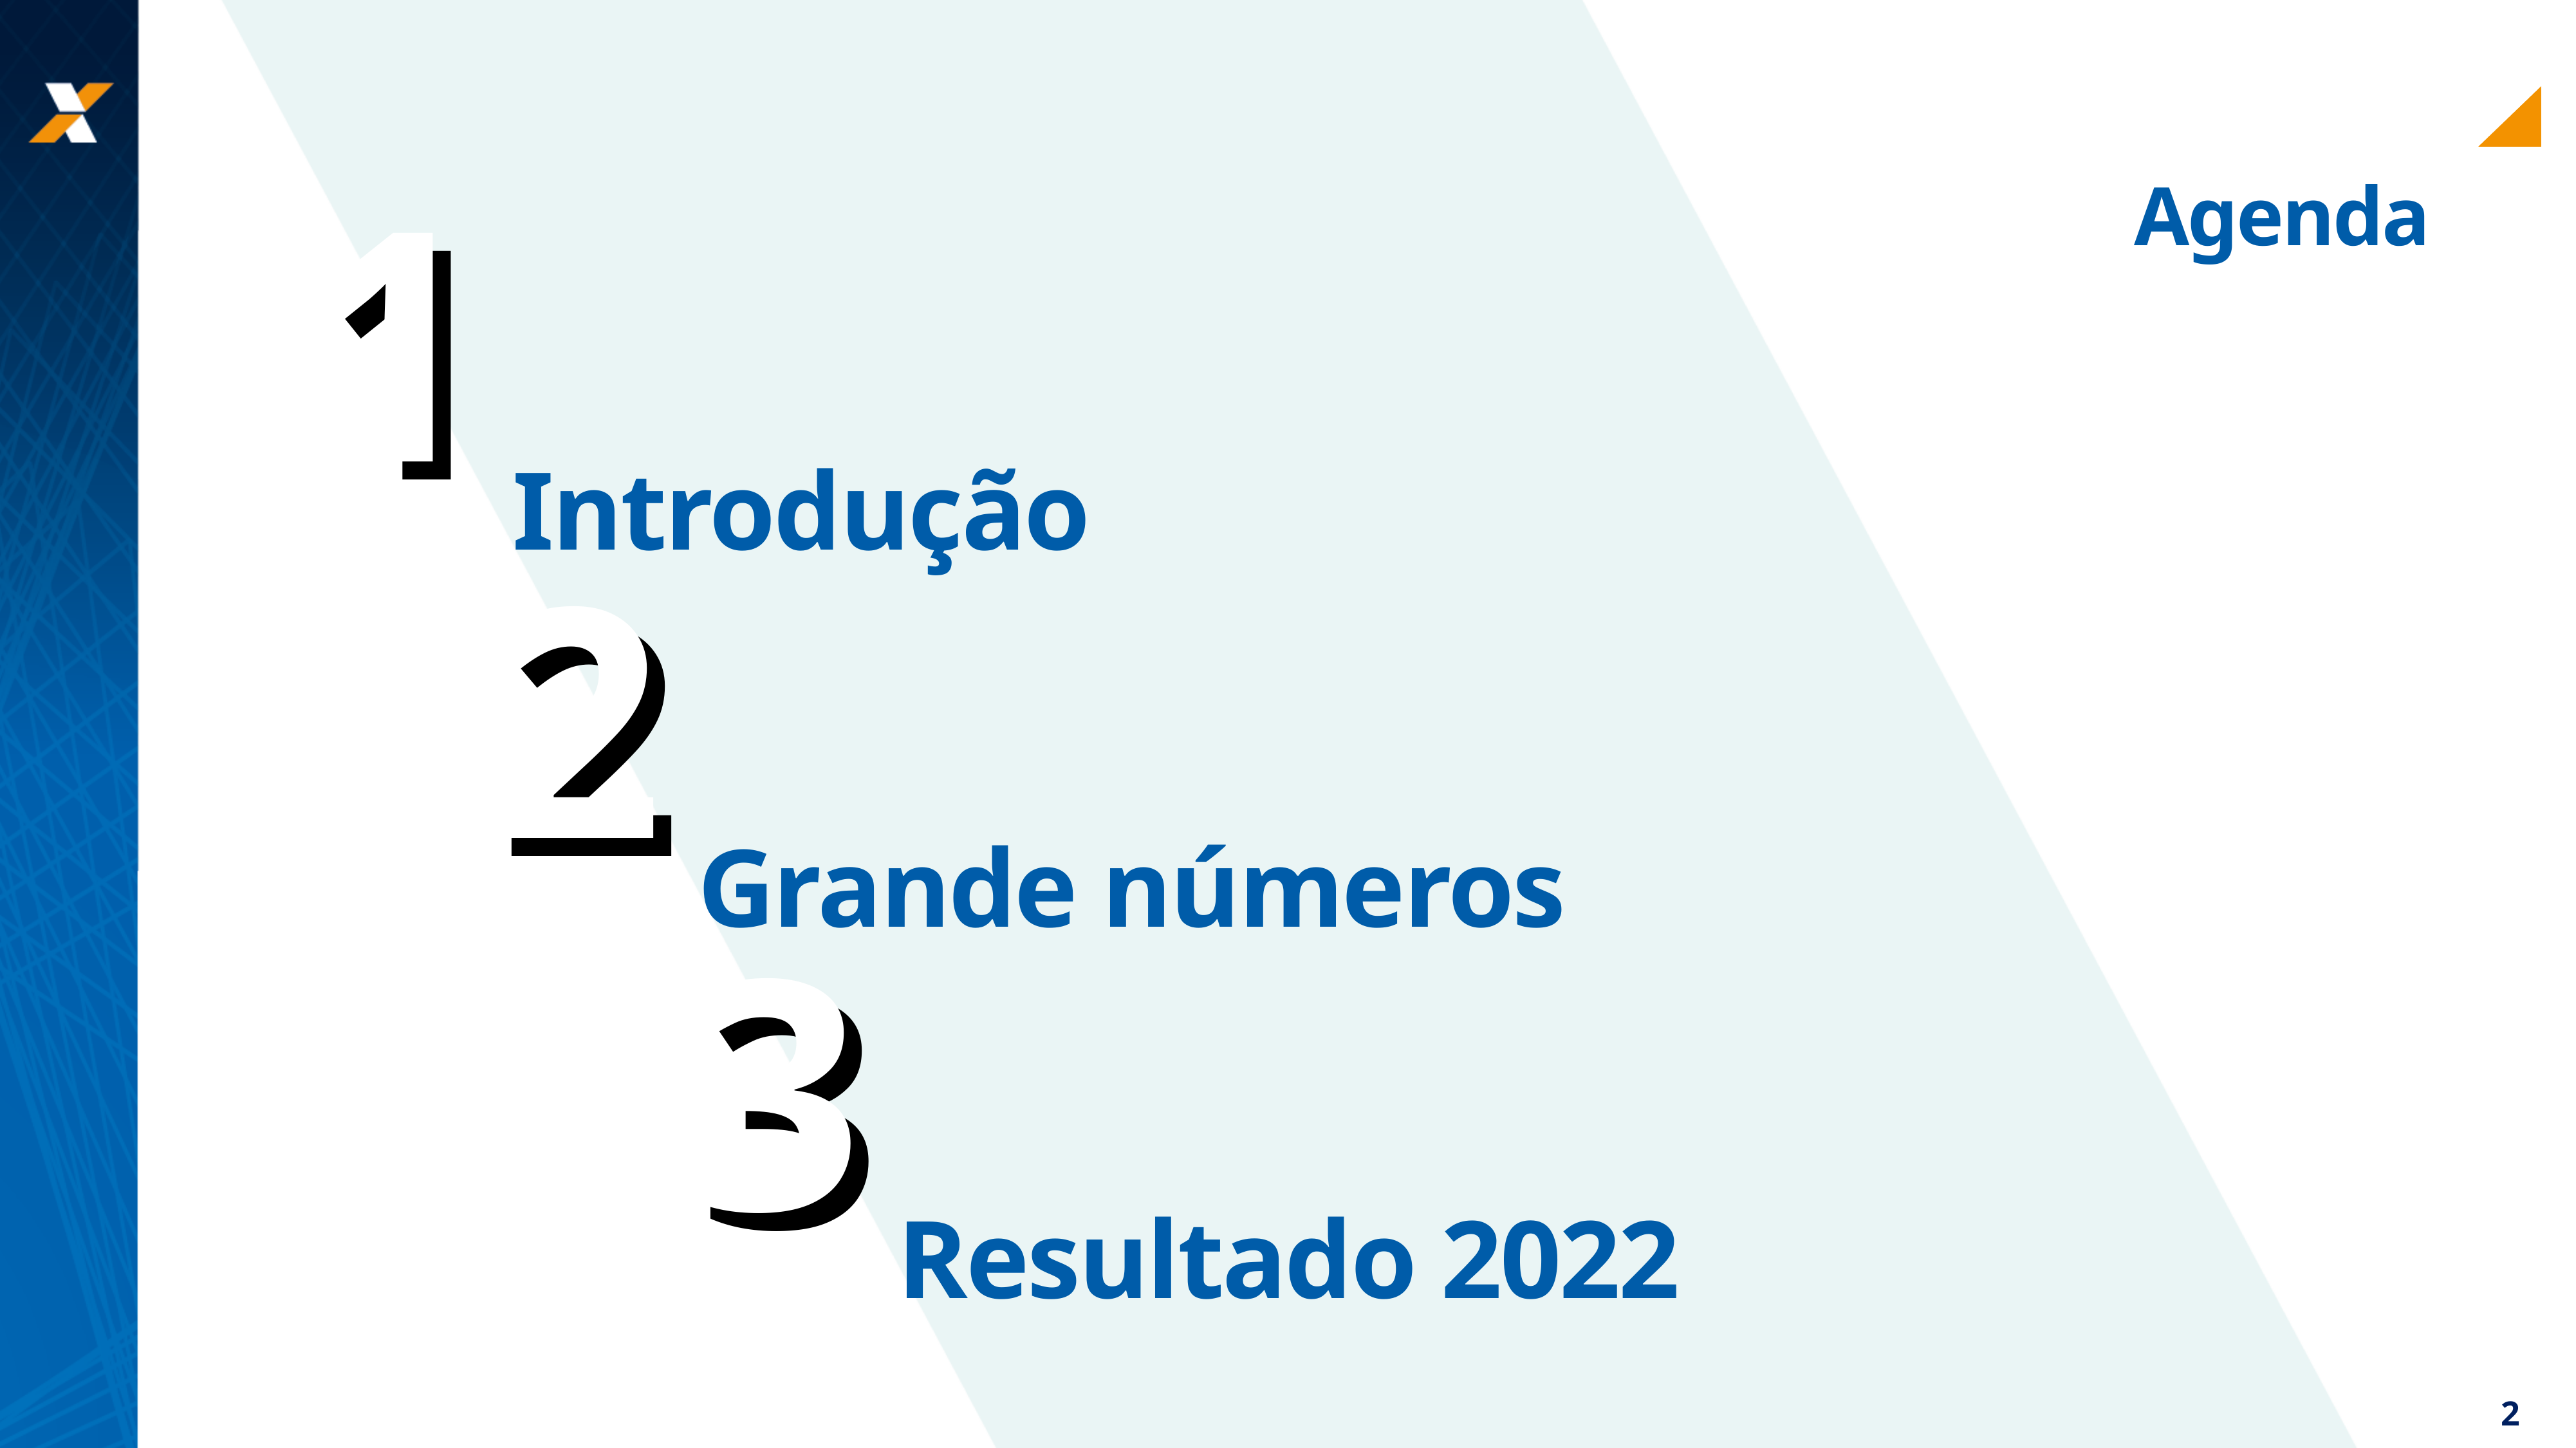

Agenda
1
Introdução
2
Grande números
3
Resultado 2022